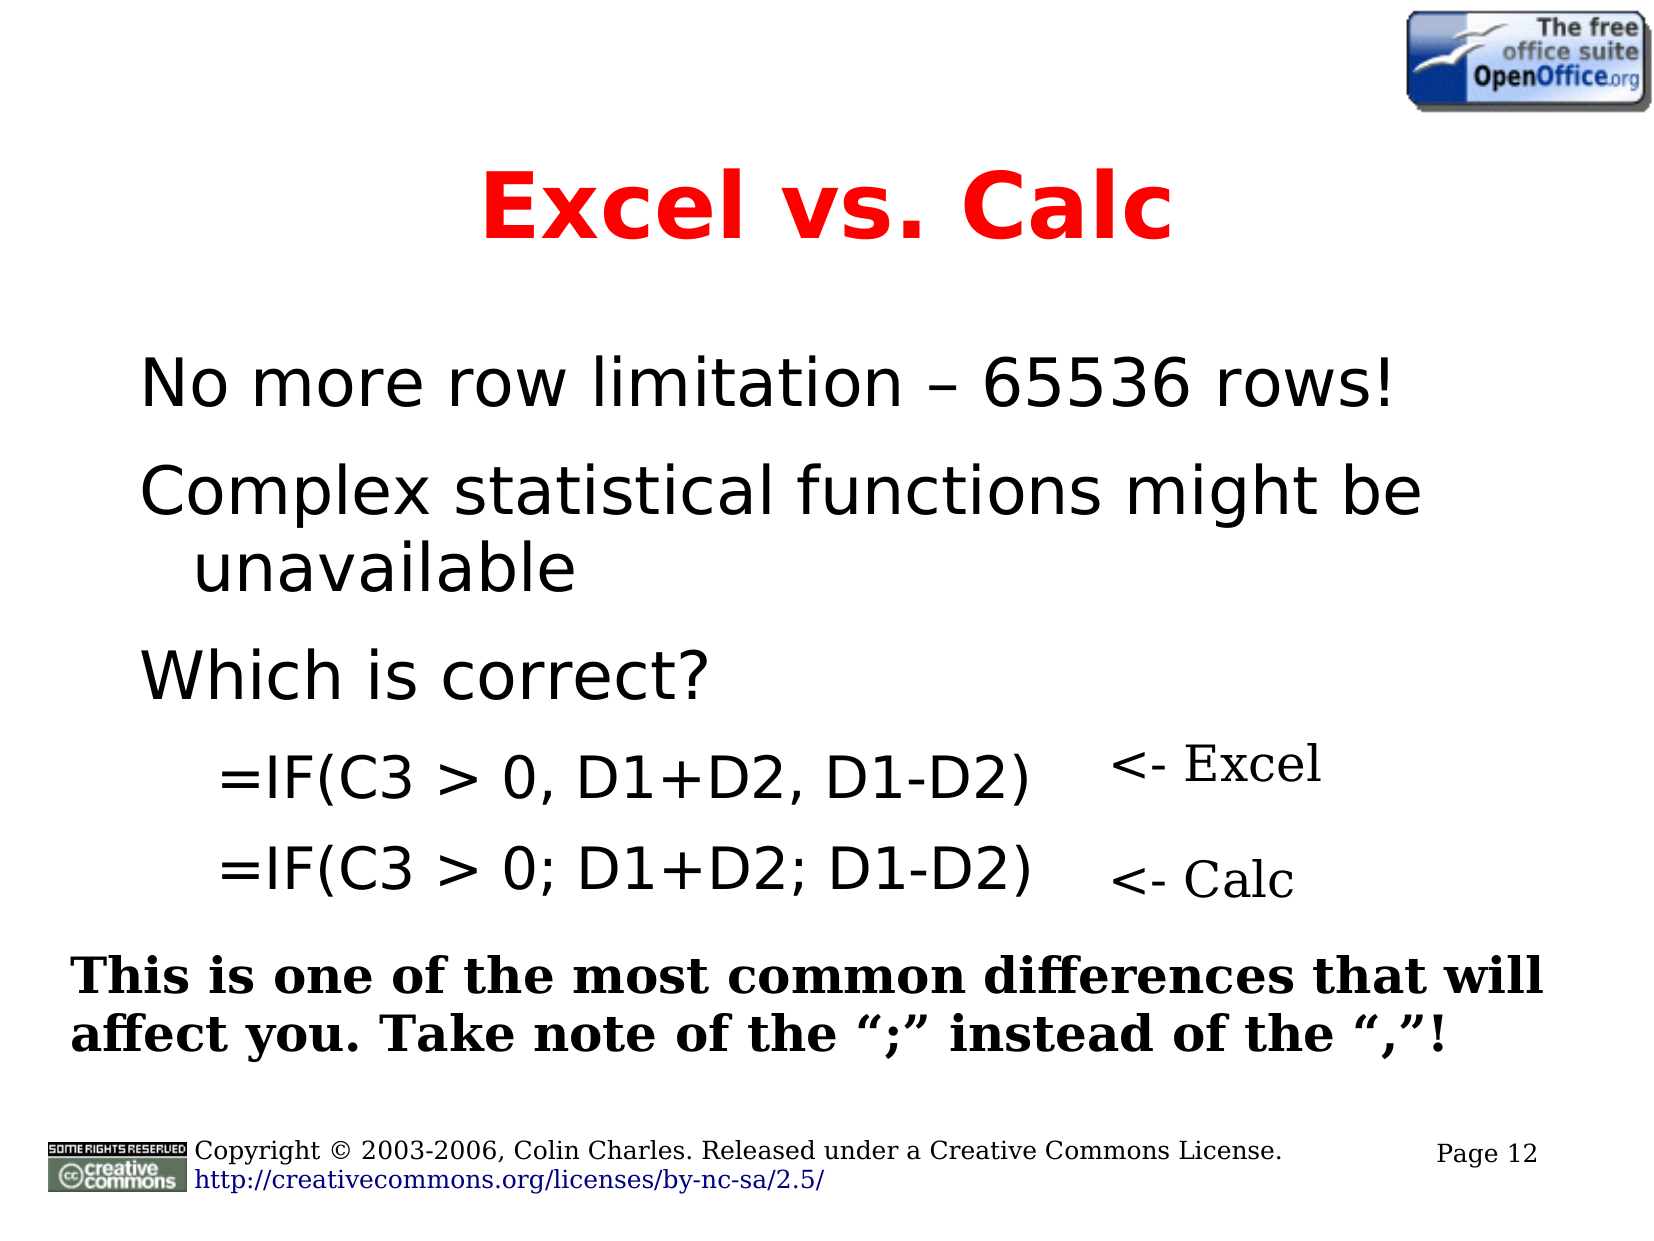

# Excel vs. Calc
No more row limitation – 65536 rows!
Complex statistical functions might be unavailable
Which is correct?
=IF(C3 > 0, D1+D2, D1-D2)
=IF(C3 > 0; D1+D2; D1-D2)
<- Excel
<- Calc
This is one of the most common differences that will affect you. Take note of the “;” instead of the “,”!